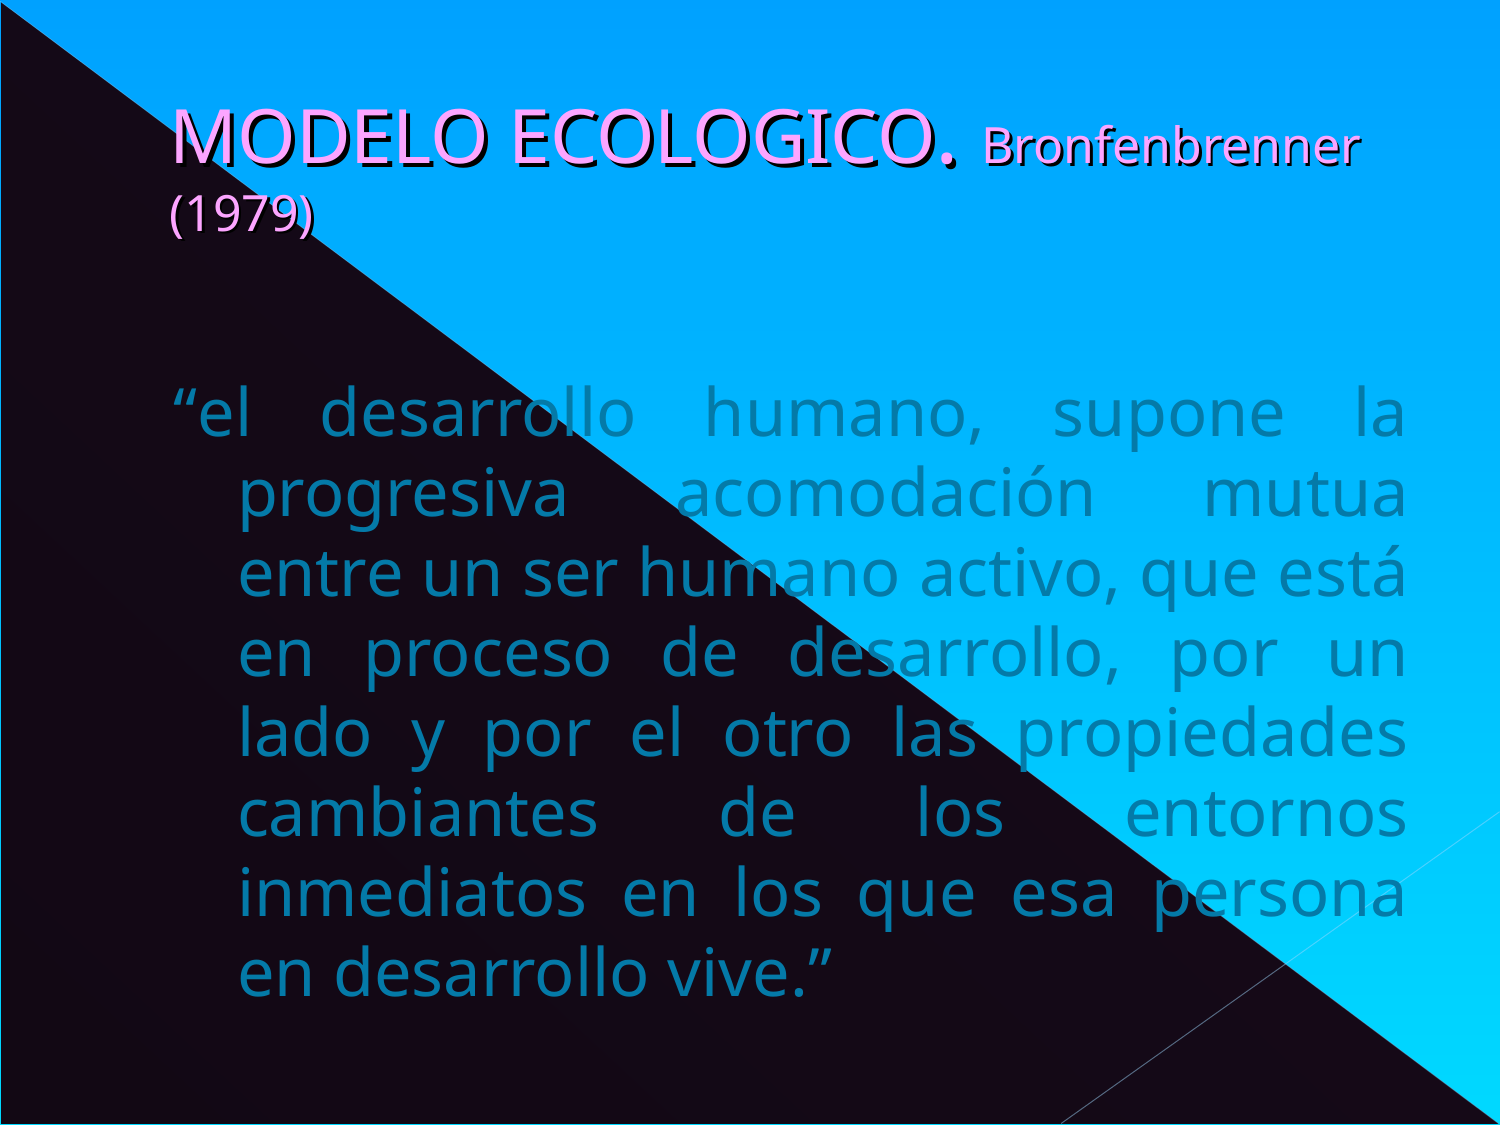

# MODELO ECOLOGICO. Bronfenbrenner (1979)
“el desarrollo humano, supone la progresiva acomodación mutua entre un ser humano activo, que está en proceso de desarrollo, por un lado y por el otro las propiedades cambiantes de los entornos inmediatos en los que esa persona en desarrollo vive.”